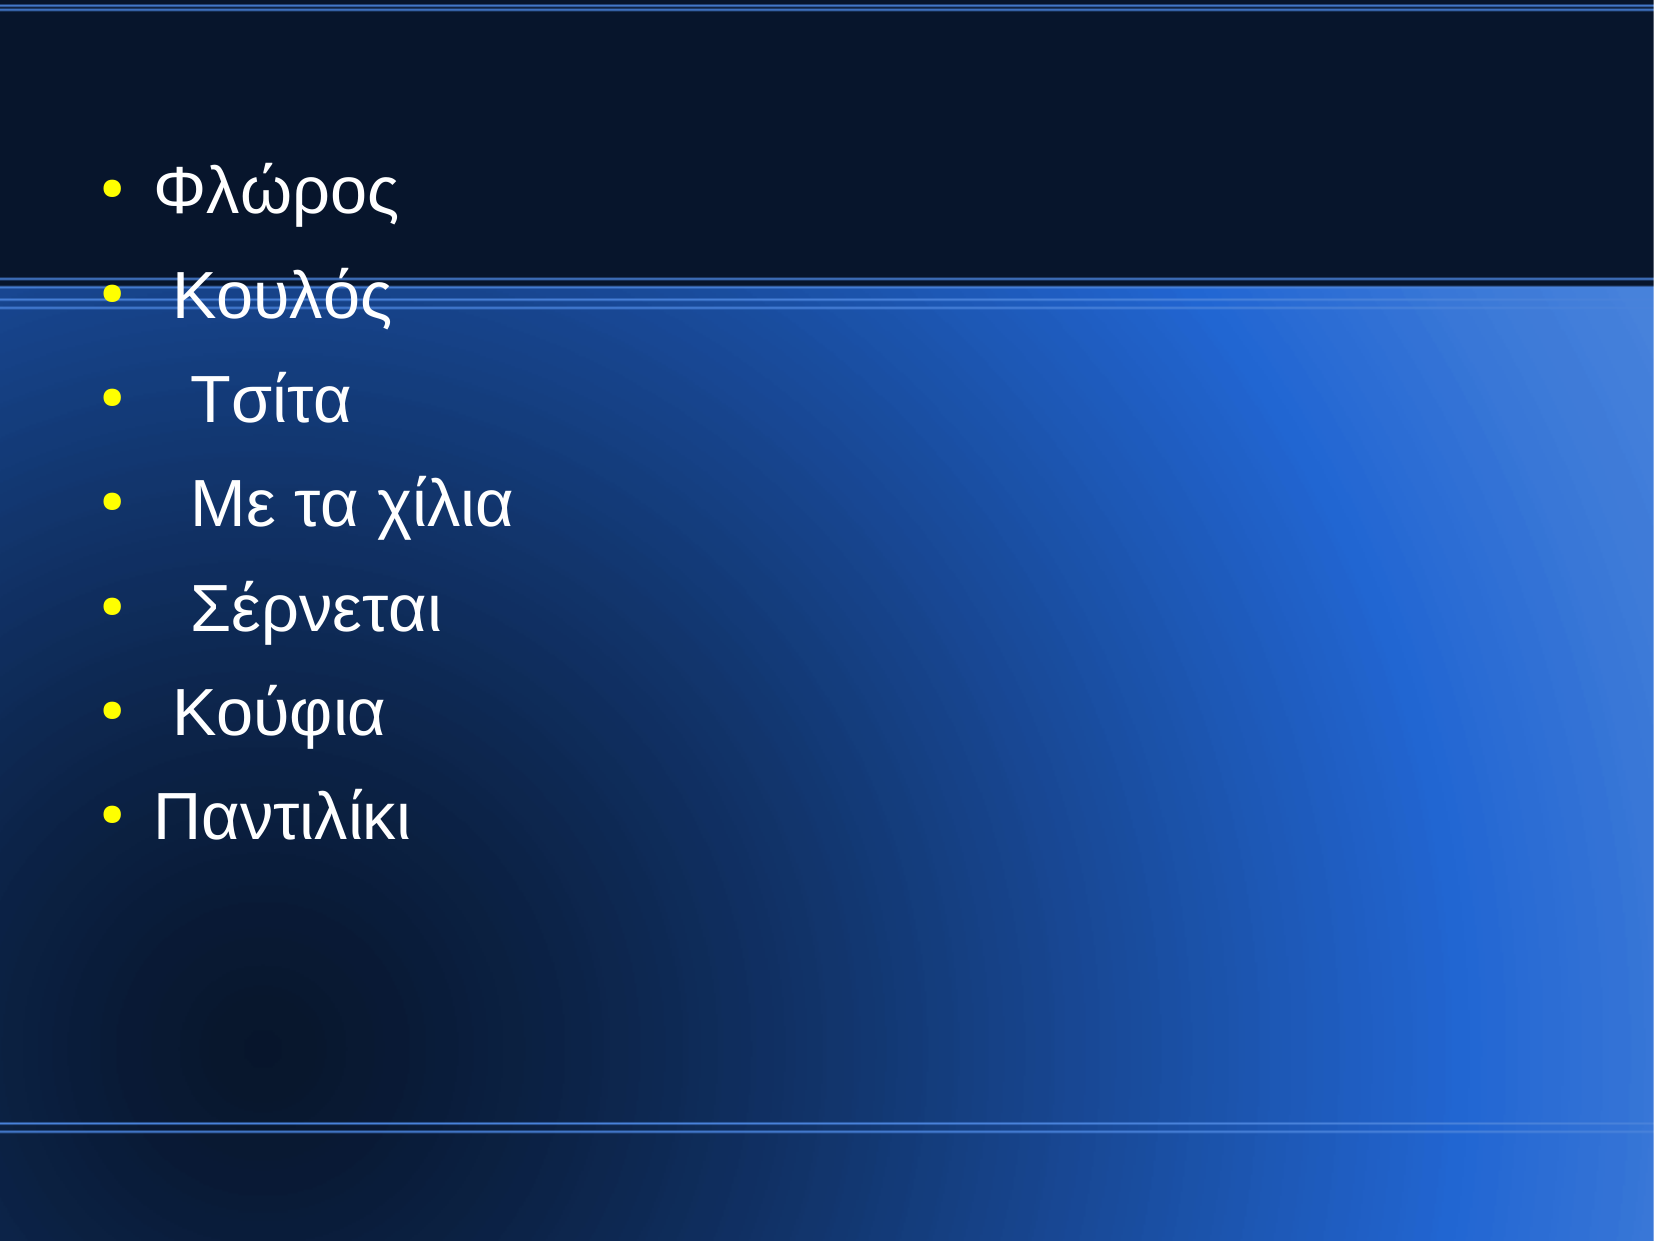

# Φλώρος
 Κουλός
 Τσίτα
 Με τα χίλια
 Σέρνεται
 Κούφια
Παντιλίκι